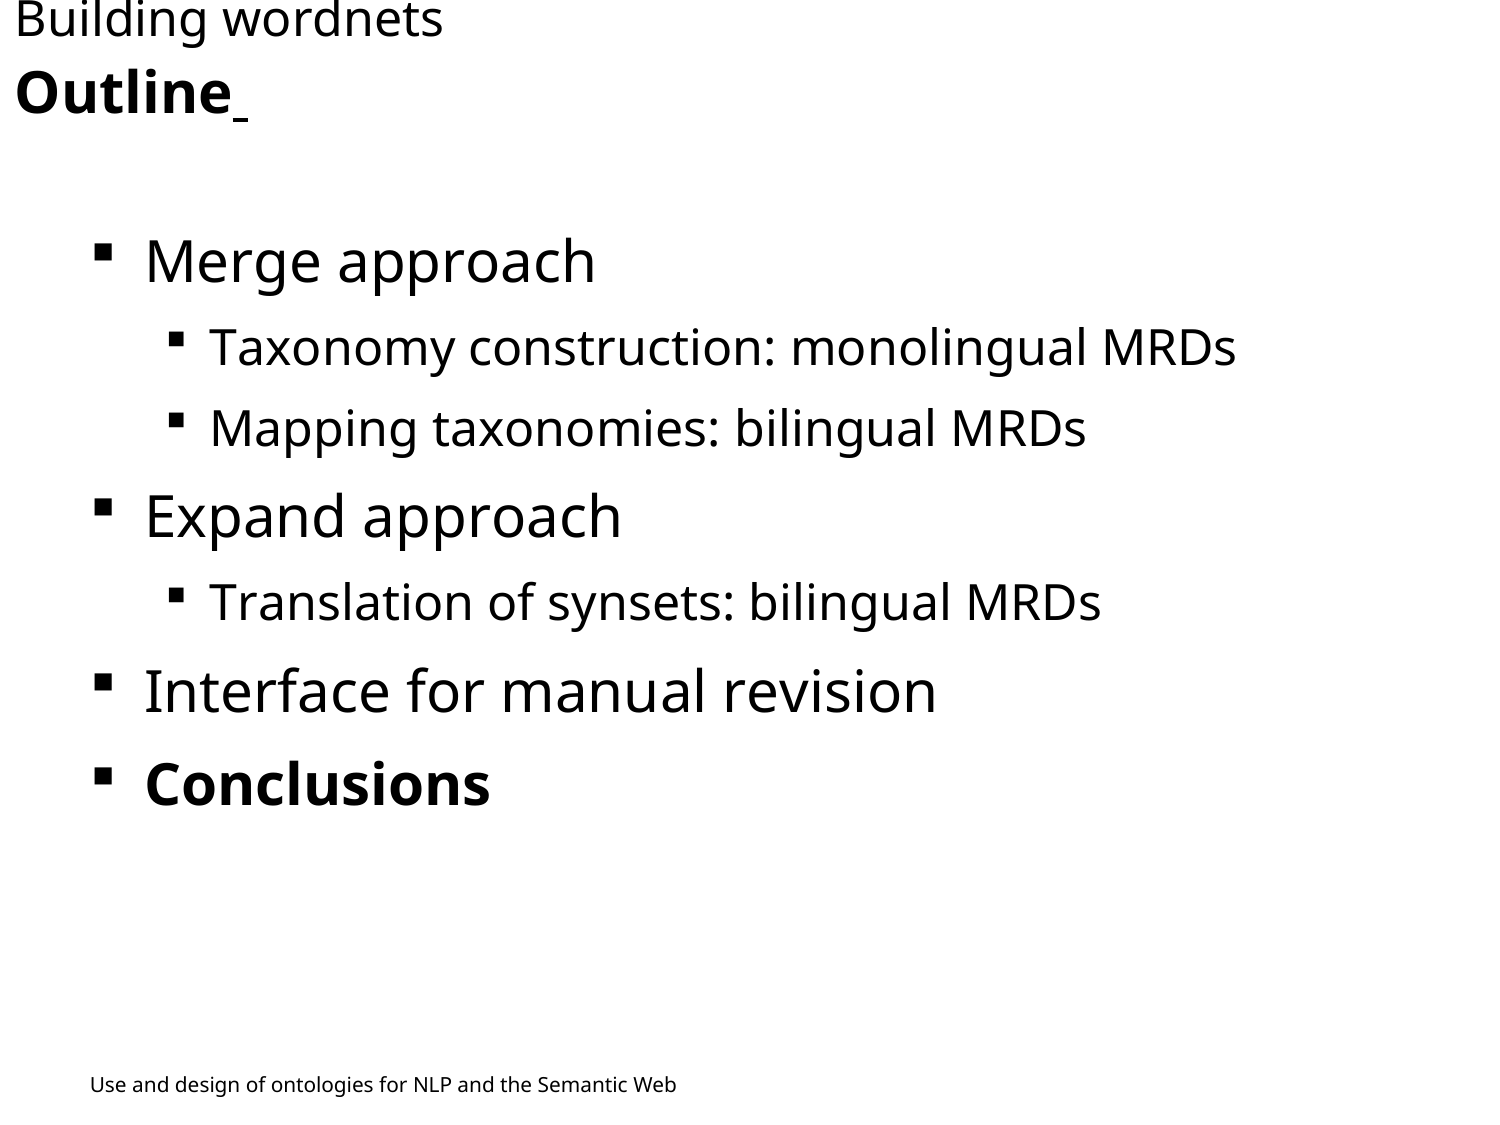

Building wordnets
Outline
# Merge approach
Taxonomy construction: monolingual MRDs
Mapping taxonomies: bilingual MRDs
Expand approach
Translation of synsets: bilingual MRDs
Interface for manual revision
Conclusions